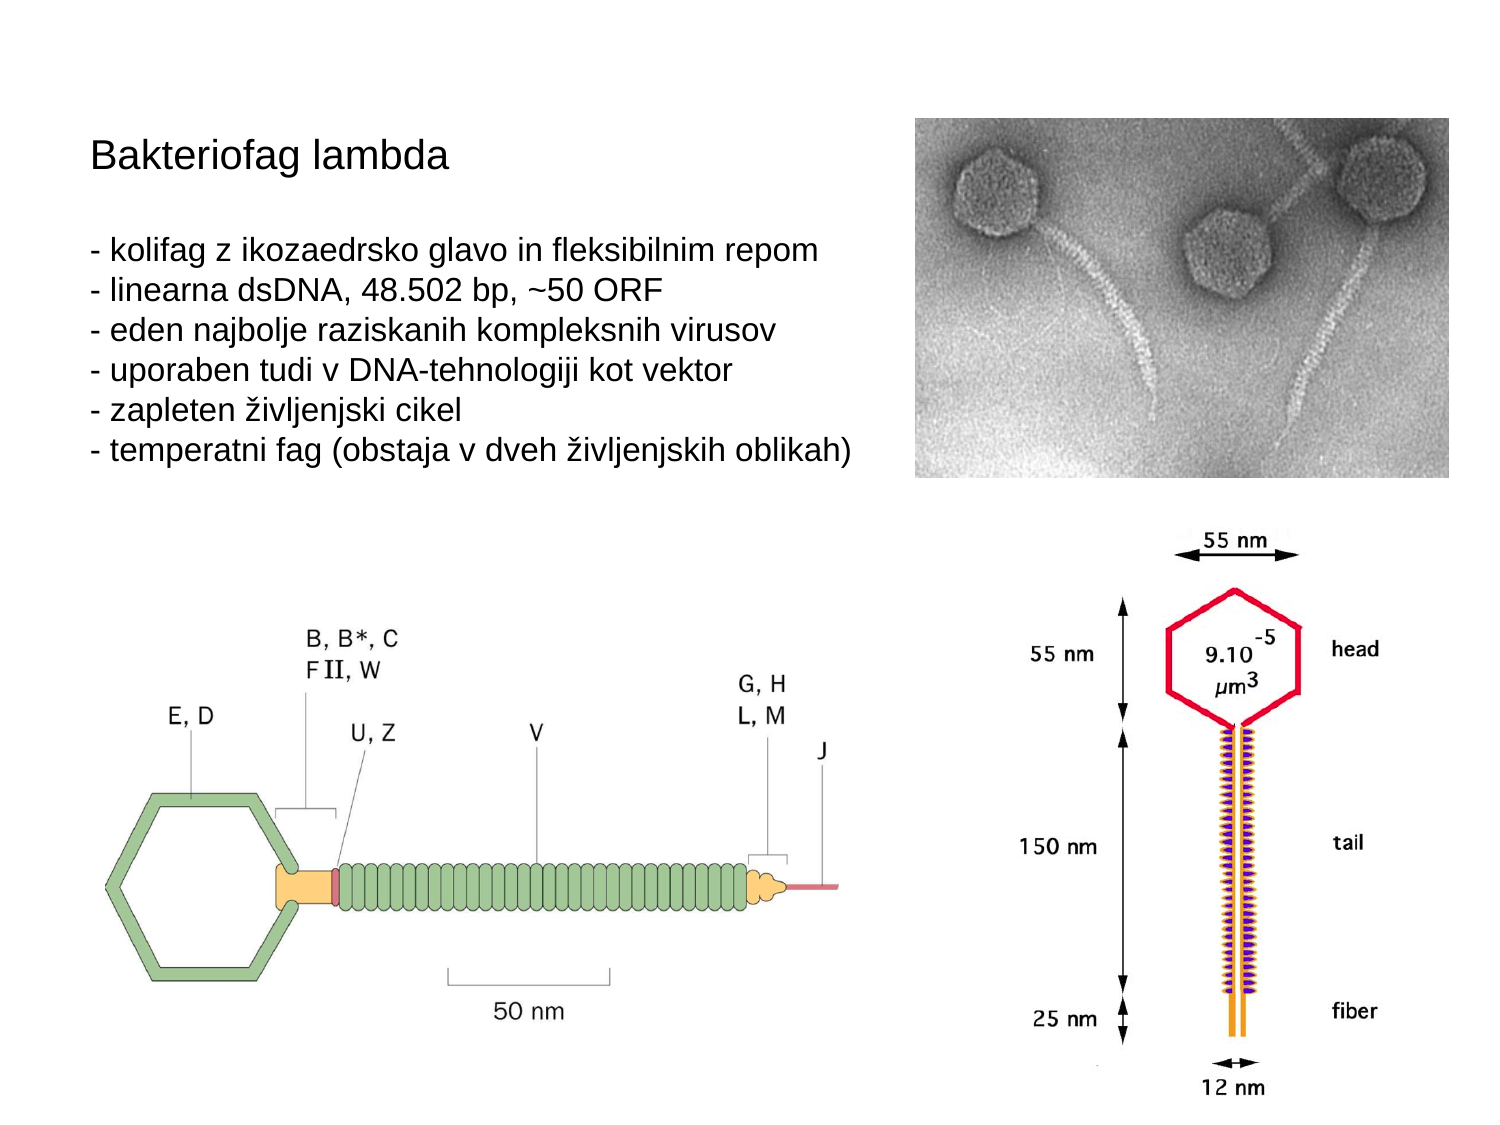

Bakteriofag lambda
- kolifag z ikozaedrsko glavo in fleksibilnim repom
- linearna dsDNA, 48.502 bp, ~50 ORF
- eden najbolje raziskanih kompleksnih virusov
- uporaben tudi v DNA-tehnologiji kot vektor
- zapleten življenjski cikel
- temperatni fag (obstaja v dveh življenjskih oblikah)